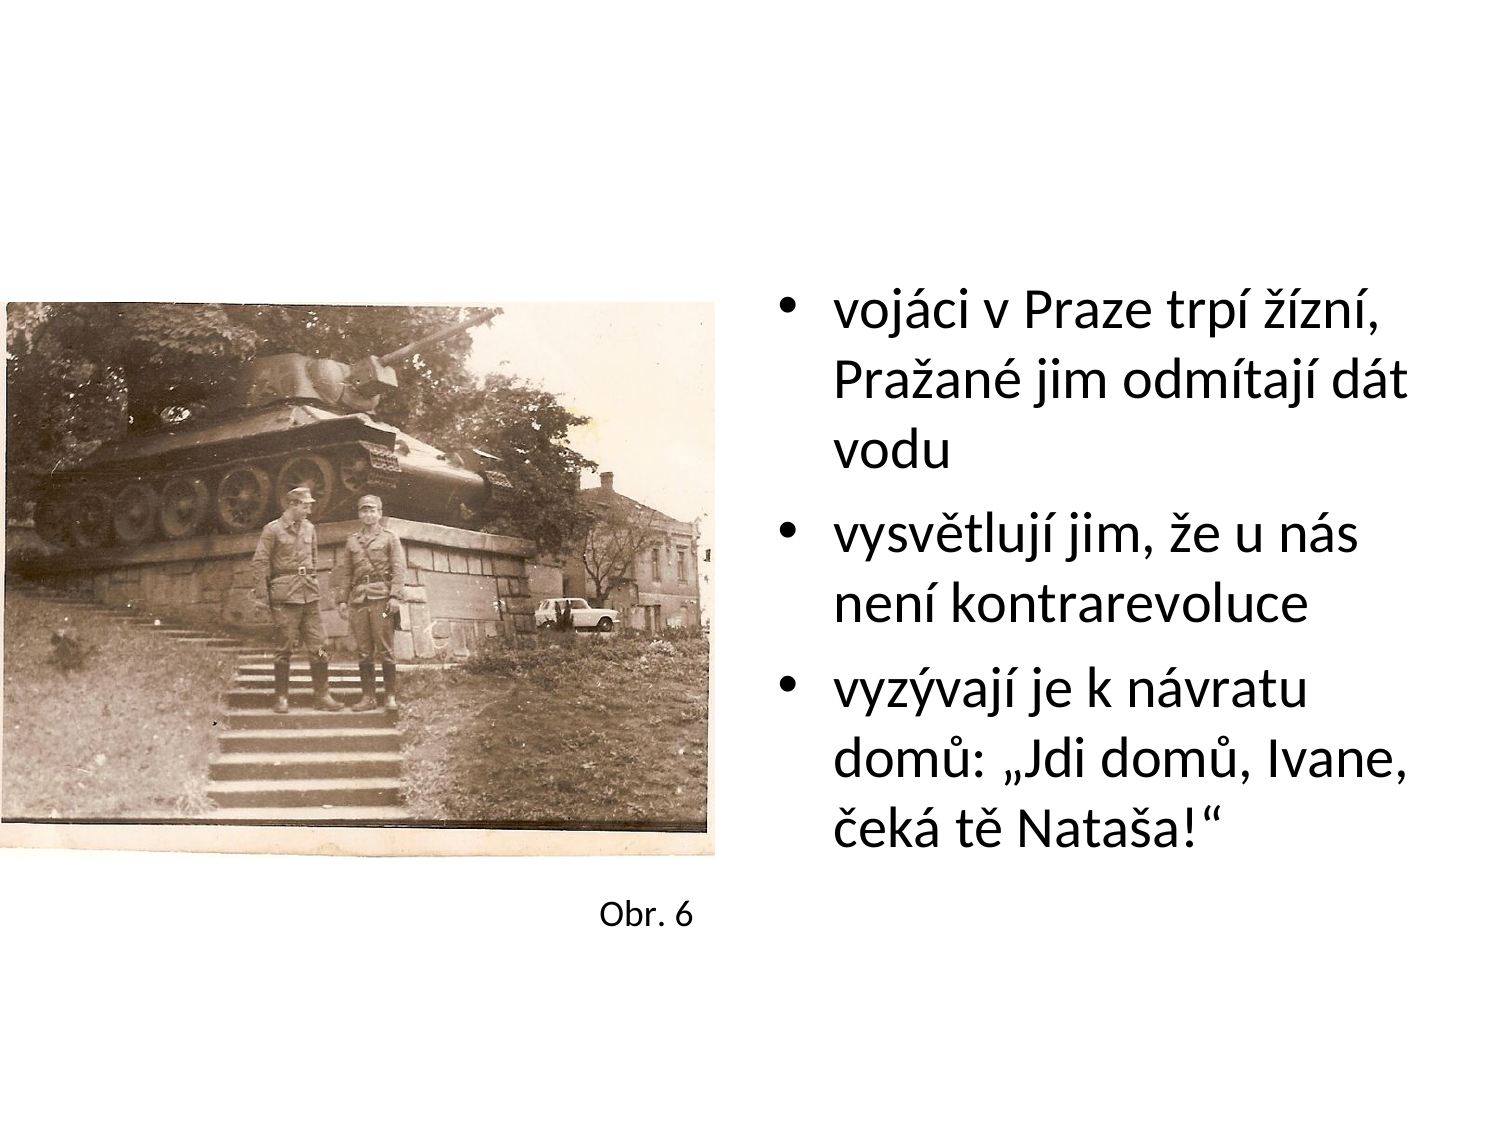

#
vojáci v Praze trpí žízní, Pražané jim odmítají dát vodu
vysvětlují jim, že u nás není kontrarevoluce
vyzývají je k návratu domů: „Jdi domů, Ivane, čeká tě Nataša!“
Obr. 6